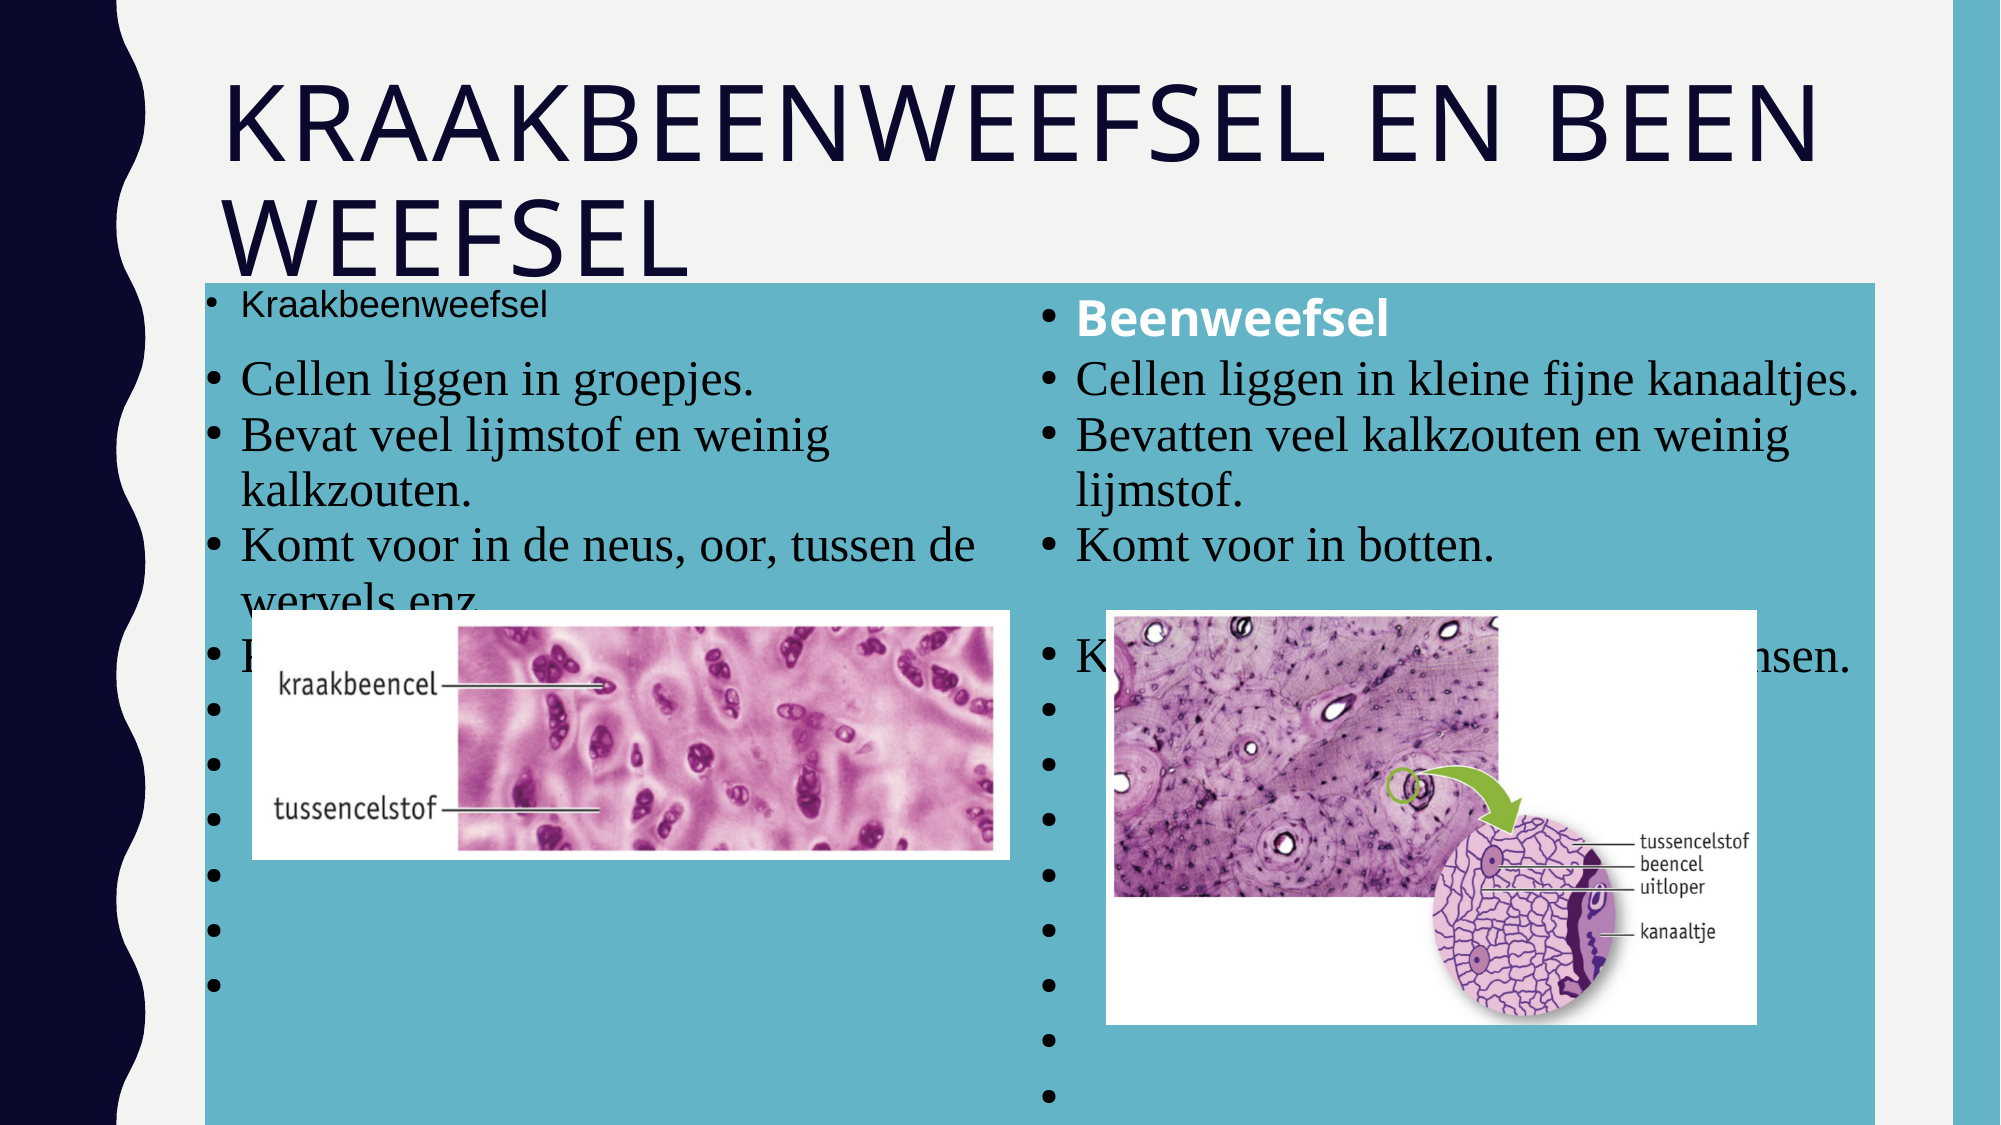

# Kraakbeenweefsel en been weefsel
| Kraakbeenweefsel | Beenweefsel |
| --- | --- |
| Cellen liggen in groepjes. | Cellen liggen in kleine fijne kanaaltjes. |
| Bevat veel lijmstof en weinig kalkzouten. | Bevatten veel kalkzouten en weinig lijmstof. |
| Komt voor in de neus, oor, tussen de wervels enz. | Komt voor in botten. |
| Komt vooral voor bij baby’s | Komt vooral voor bij ouderen mensen. |
| | |